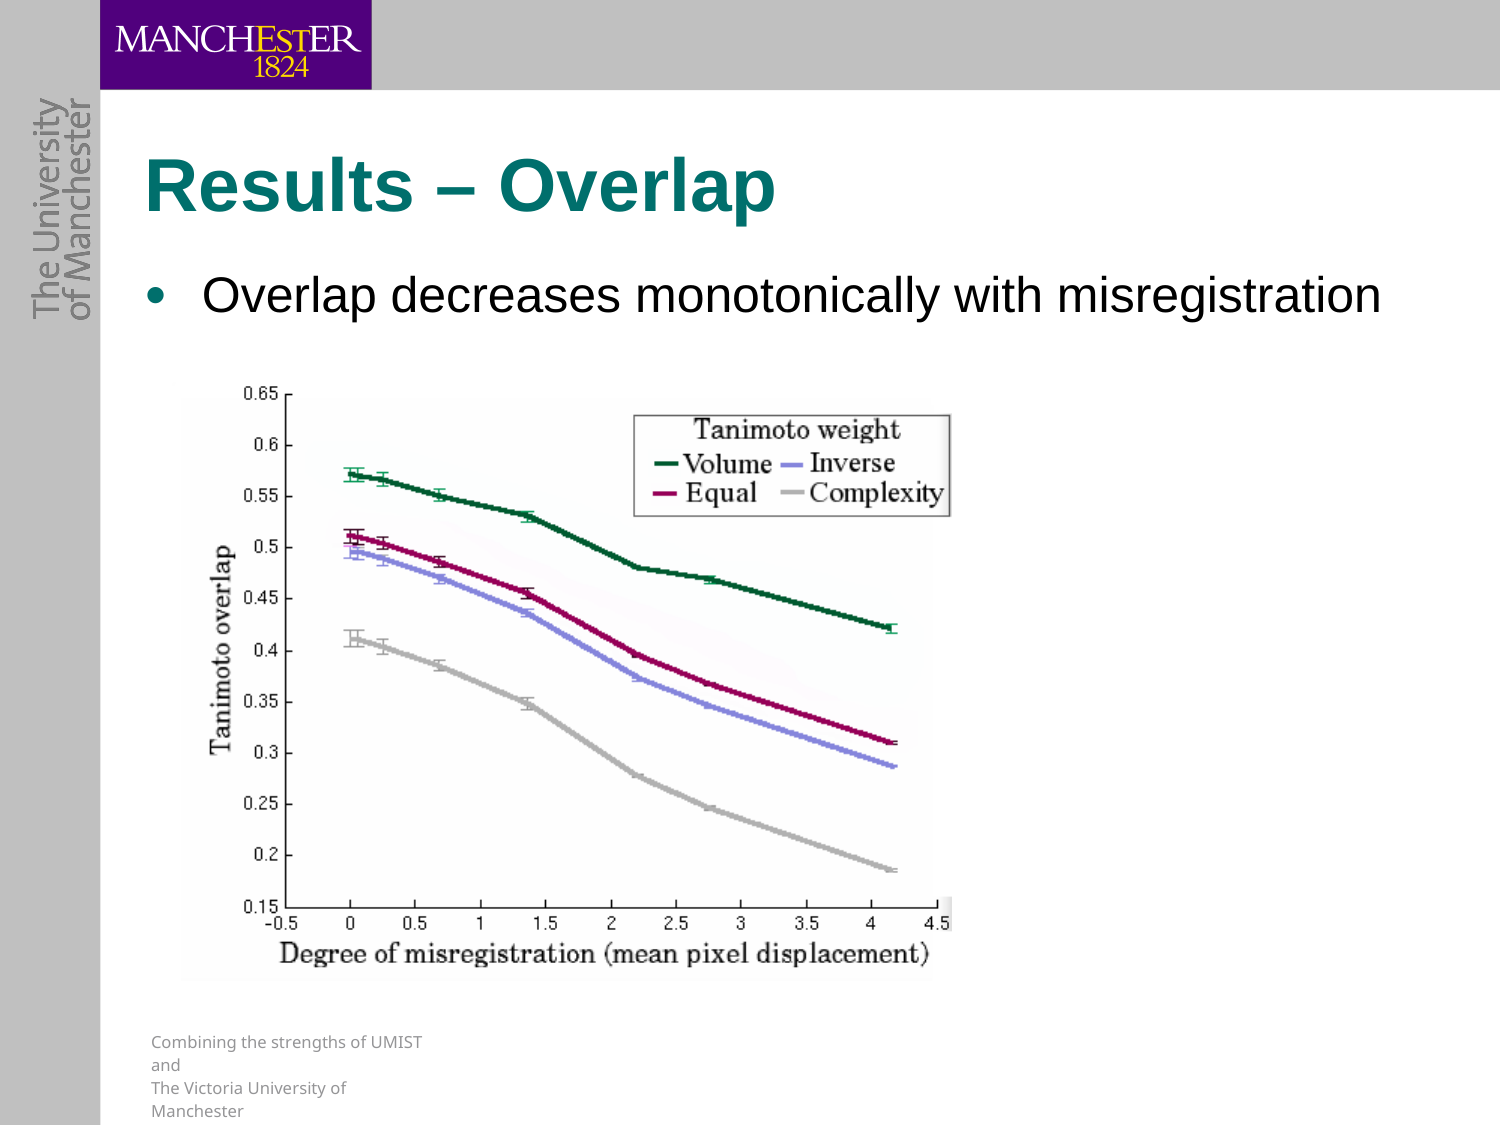

# Results – Overlap
Overlap decreases monotonically with misregistration